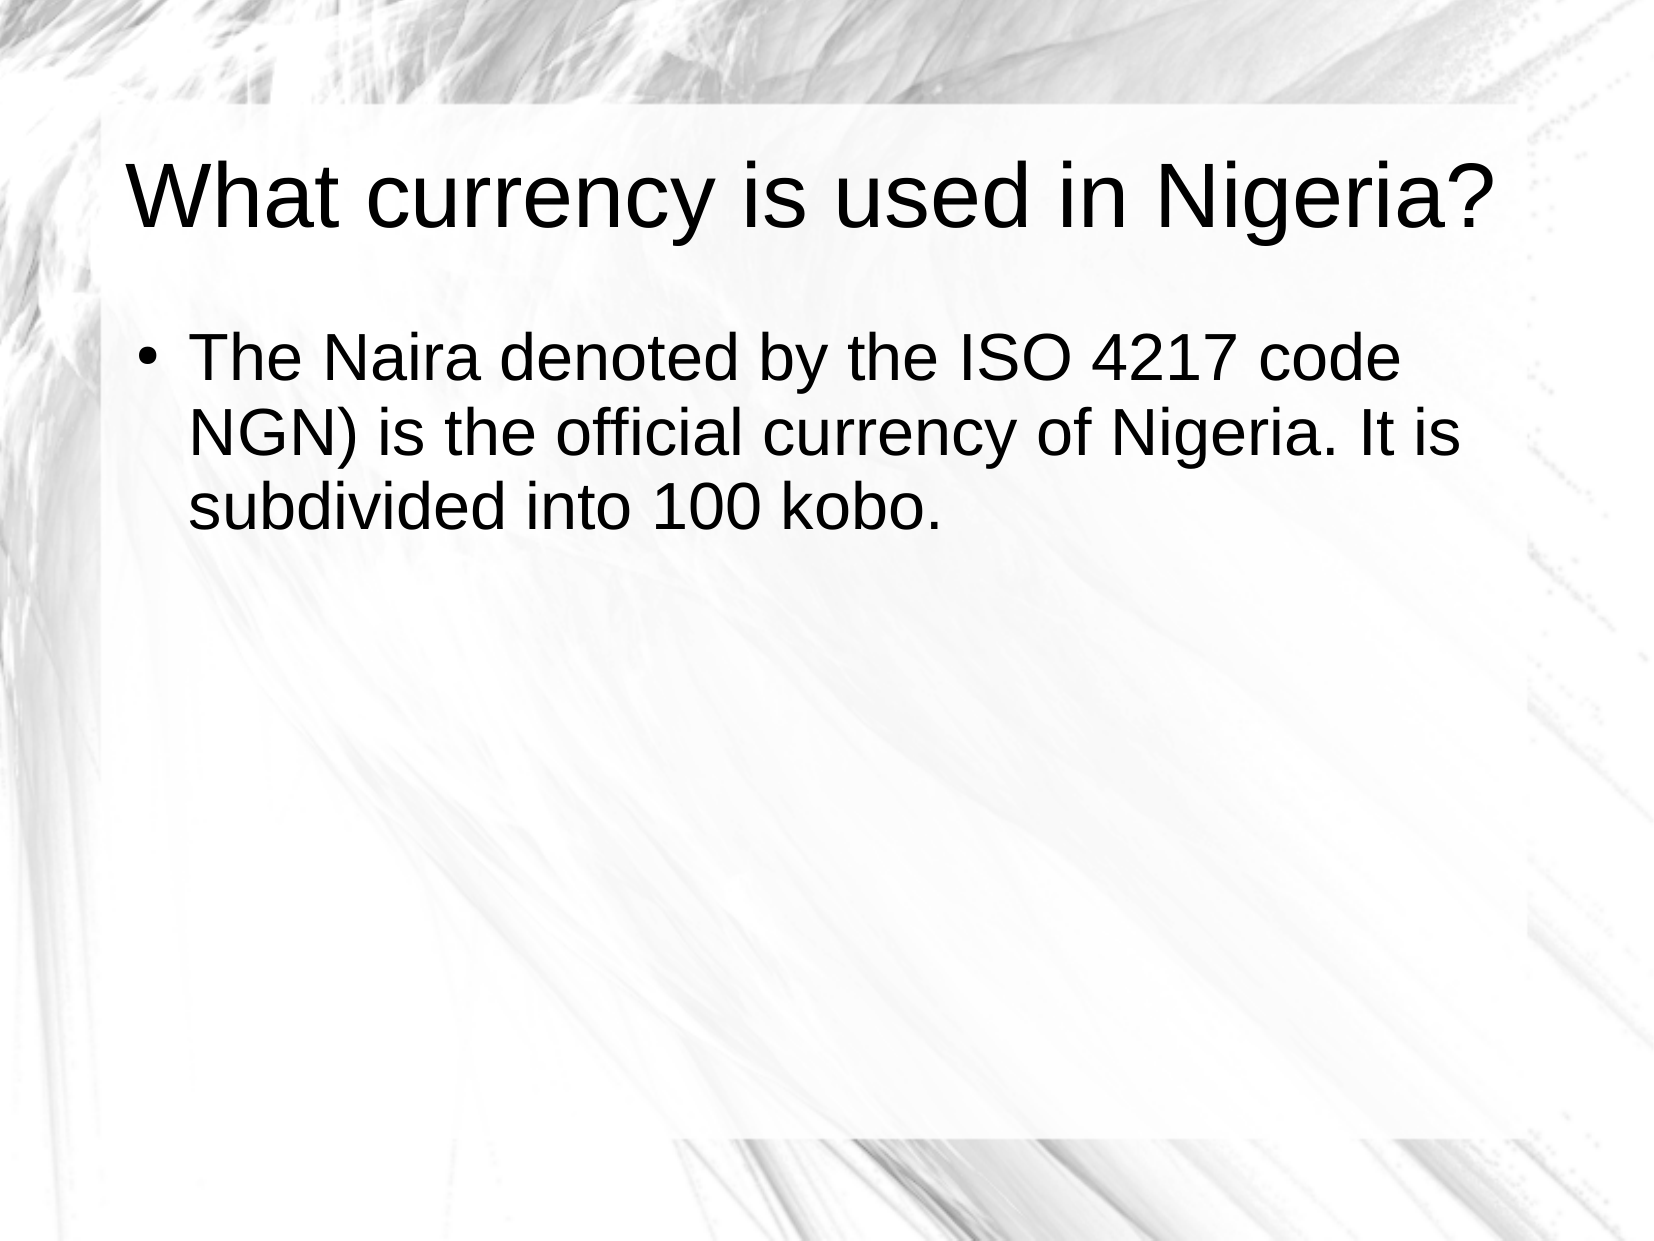

# What currency is used in Nigeria?
The Naira denoted by the ISO 4217 code NGN) is the official currency of Nigeria. It is subdivided into 100 kobo.